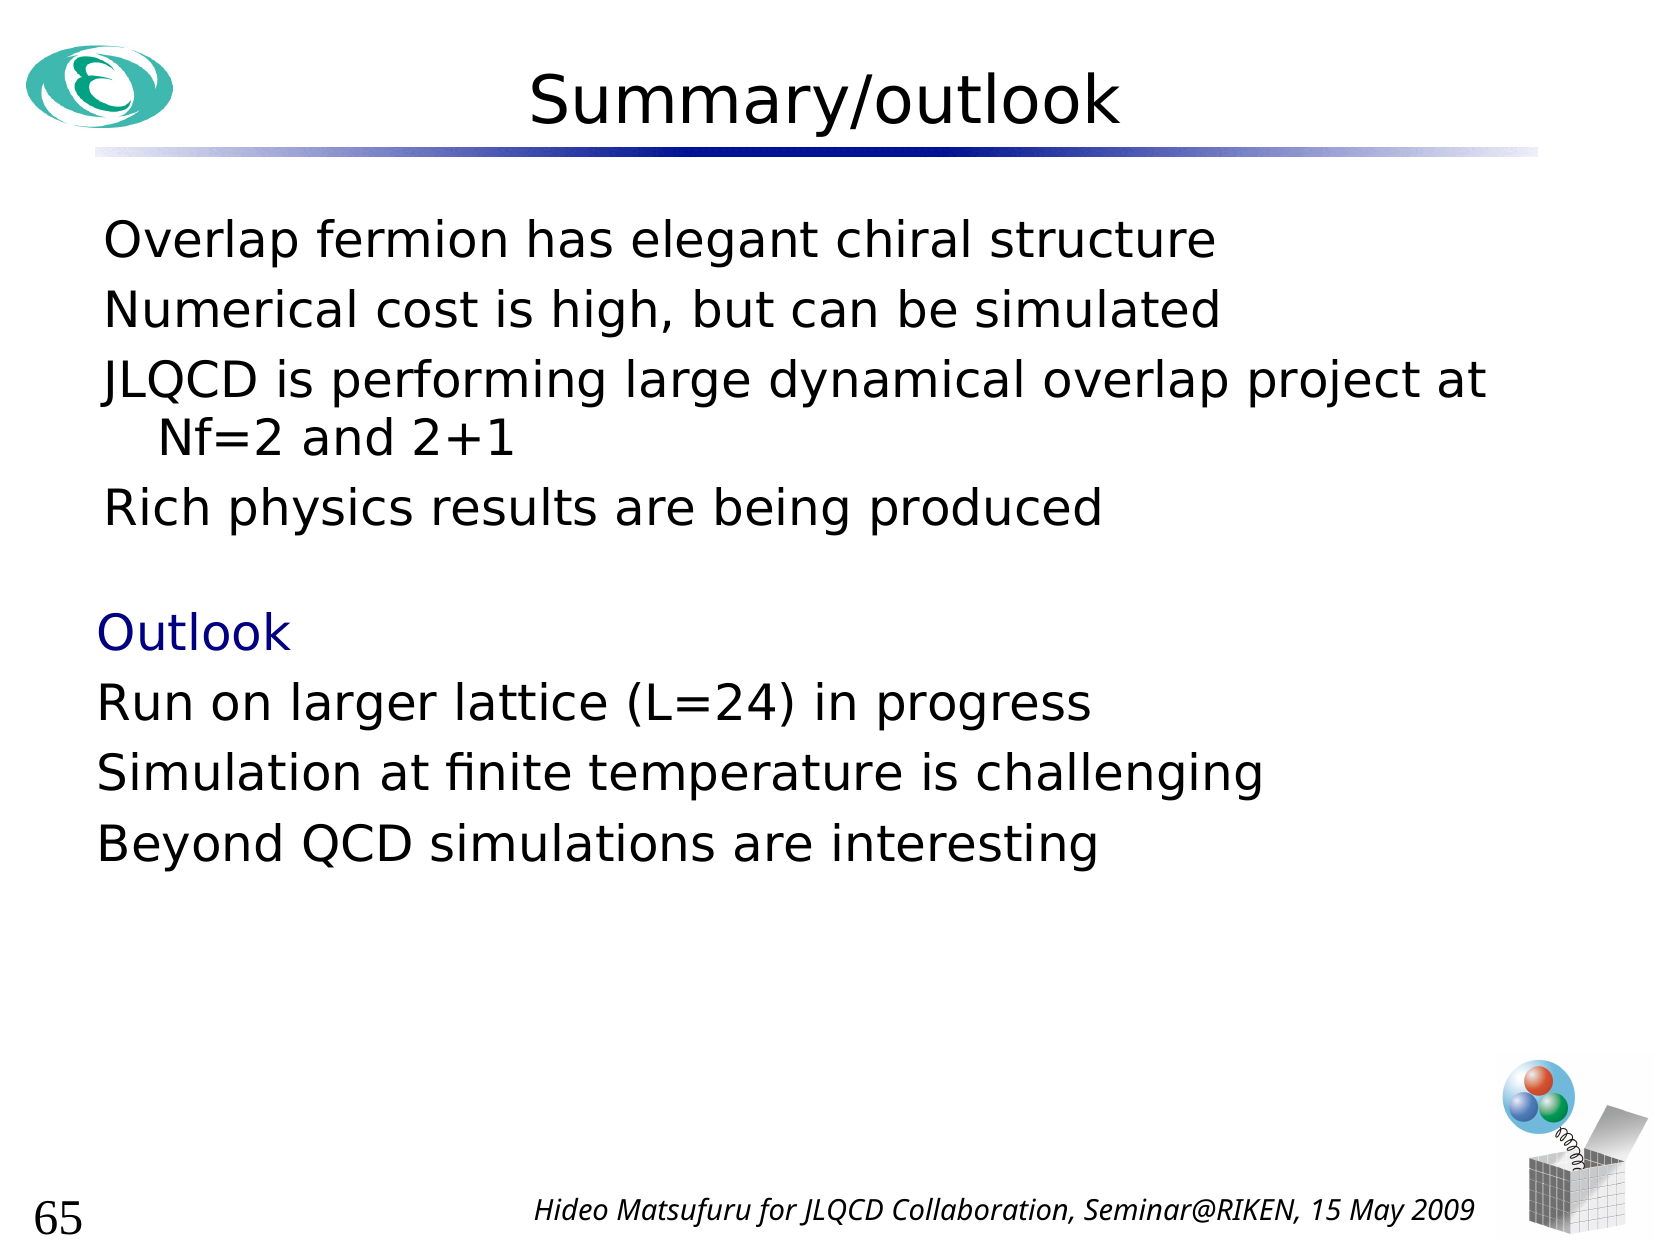

# Summary/outlook
Overlap fermion has elegant chiral structure
Numerical cost is high, but can be simulated
JLQCD is performing large dynamical overlap project at Nf=2 and 2+1
Rich physics results are being produced
Outlook
Run on larger lattice (L=24) in progress
Simulation at finite temperature is challenging
Beyond QCD simulations are interesting